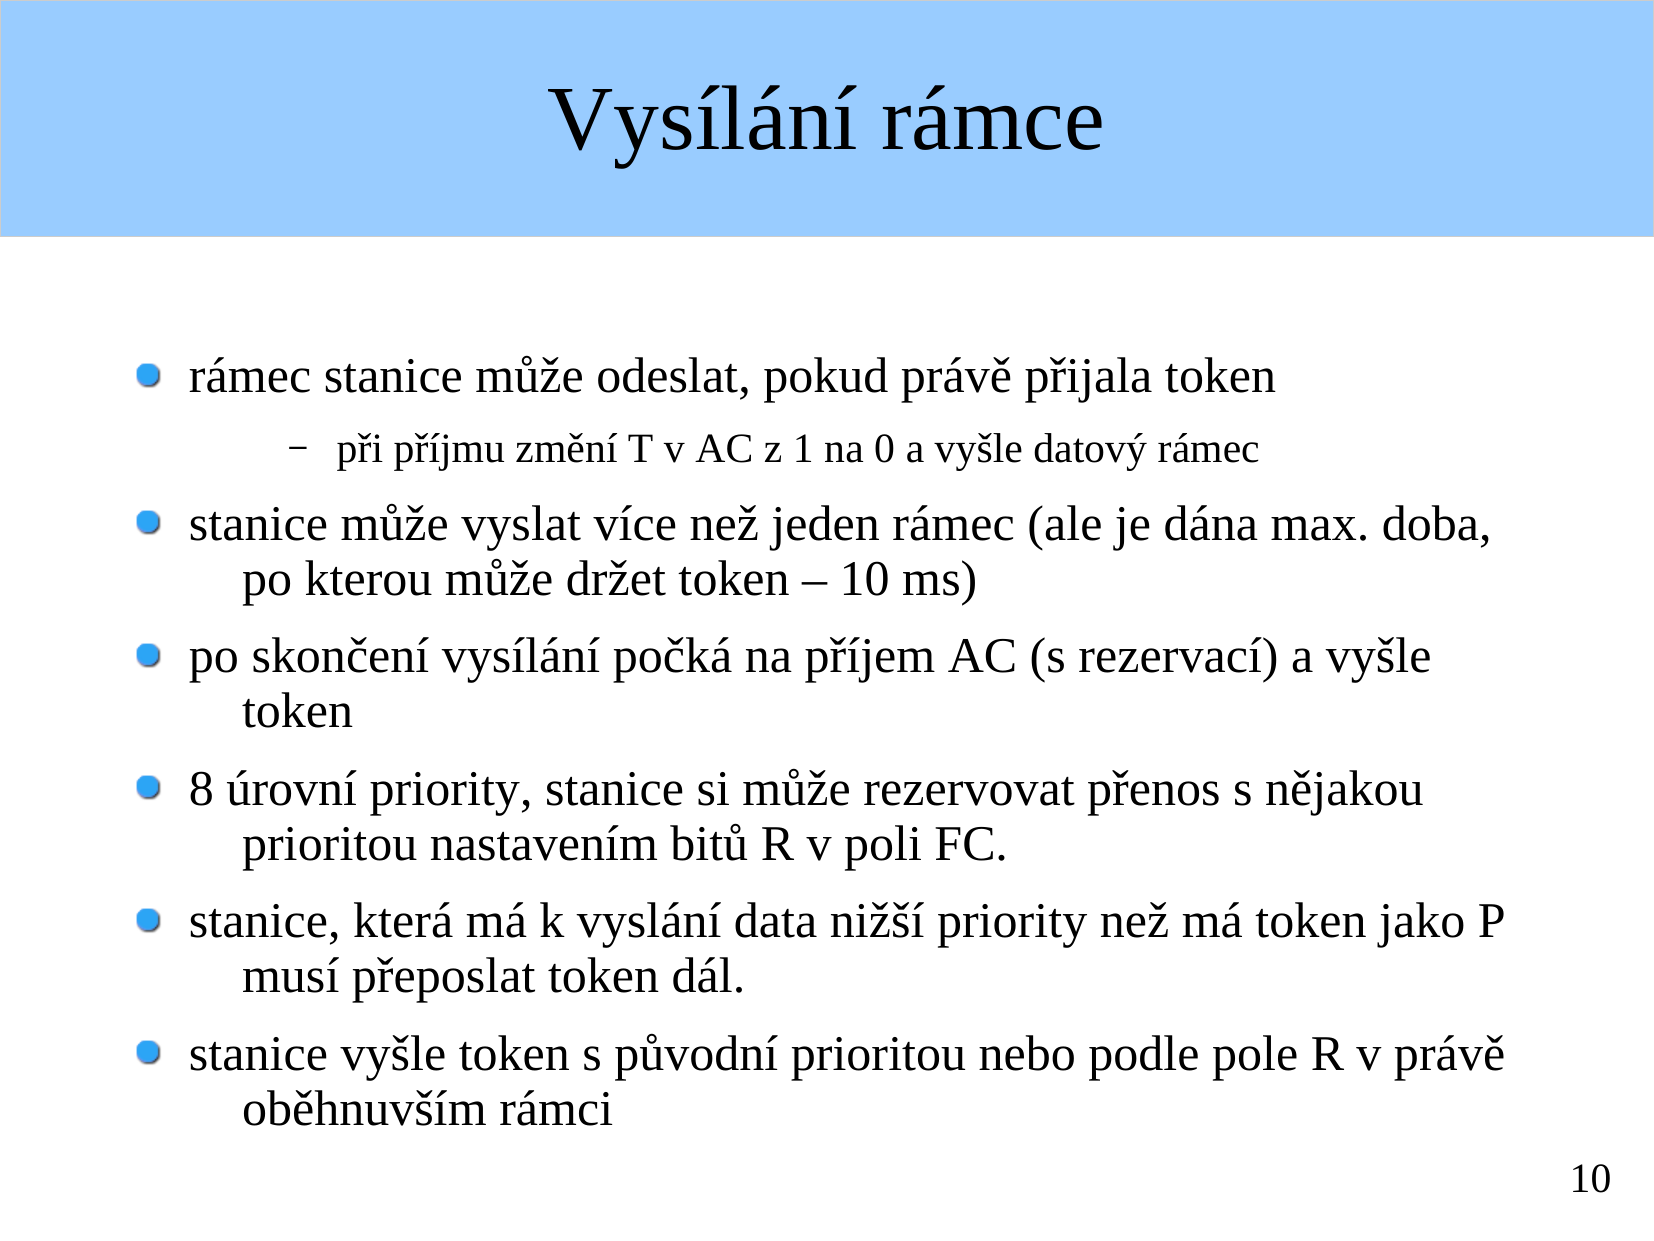

# Vysílání rámce
rámec stanice může odeslat, pokud právě přijala token
při příjmu změní T v AC z 1 na 0 a vyšle datový rámec
stanice může vyslat více než jeden rámec (ale je dána max. doba, po kterou může držet token – 10 ms)
po skončení vysílání počká na příjem AC (s rezervací) a vyšle token
8 úrovní priority, stanice si může rezervovat přenos s nějakou prioritou nastavením bitů R v poli FC.
stanice, která má k vyslání data nižší priority než má token jako P musí přeposlat token dál.
stanice vyšle token s původní prioritou nebo podle pole R v právě oběhnuvším rámci